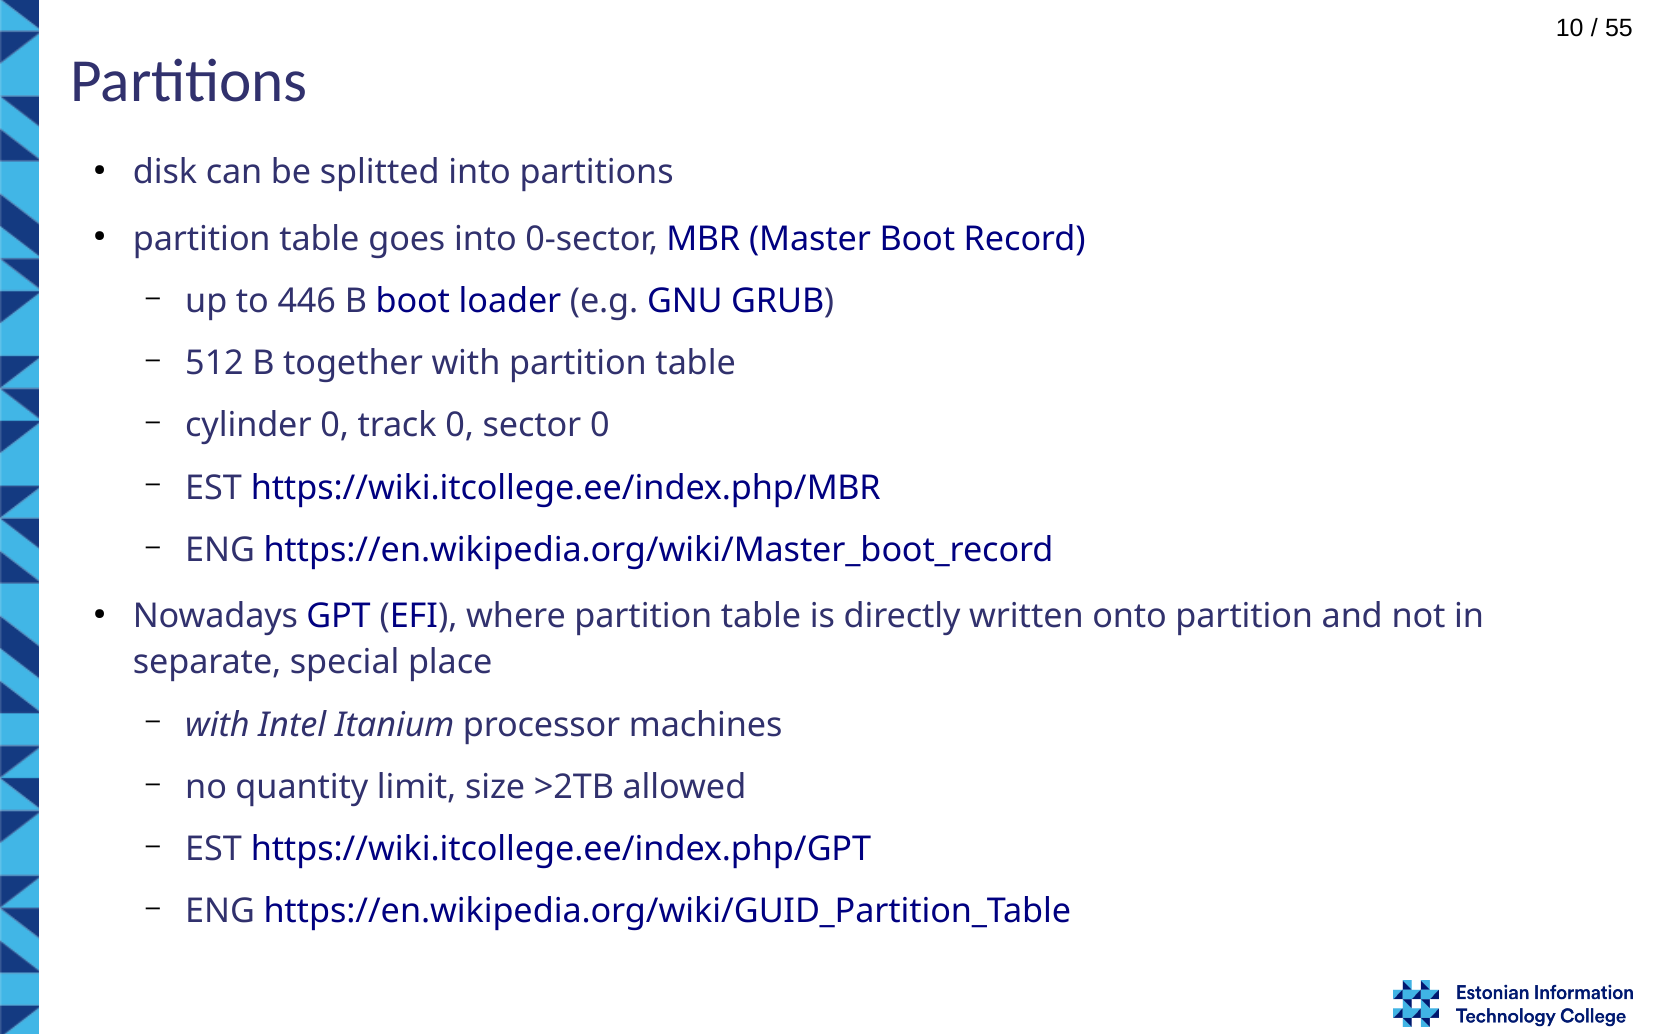

# Partitions
disk can be splitted into partitions
partition table goes into 0-sector, MBR (Master Boot Record)
up to 446 B boot loader (e.g. GNU GRUB)
512 B together with partition table
cylinder 0, track 0, sector 0
EST https://wiki.itcollege.ee/index.php/MBR
ENG https://en.wikipedia.org/wiki/Master_boot_record
Nowadays GPT (EFI), where partition table is directly written onto partition and not in separate, special place
with Intel Itanium processor machines
no quantity limit, size >2TB allowed
EST https://wiki.itcollege.ee/index.php/GPT
ENG https://en.wikipedia.org/wiki/GUID_Partition_Table